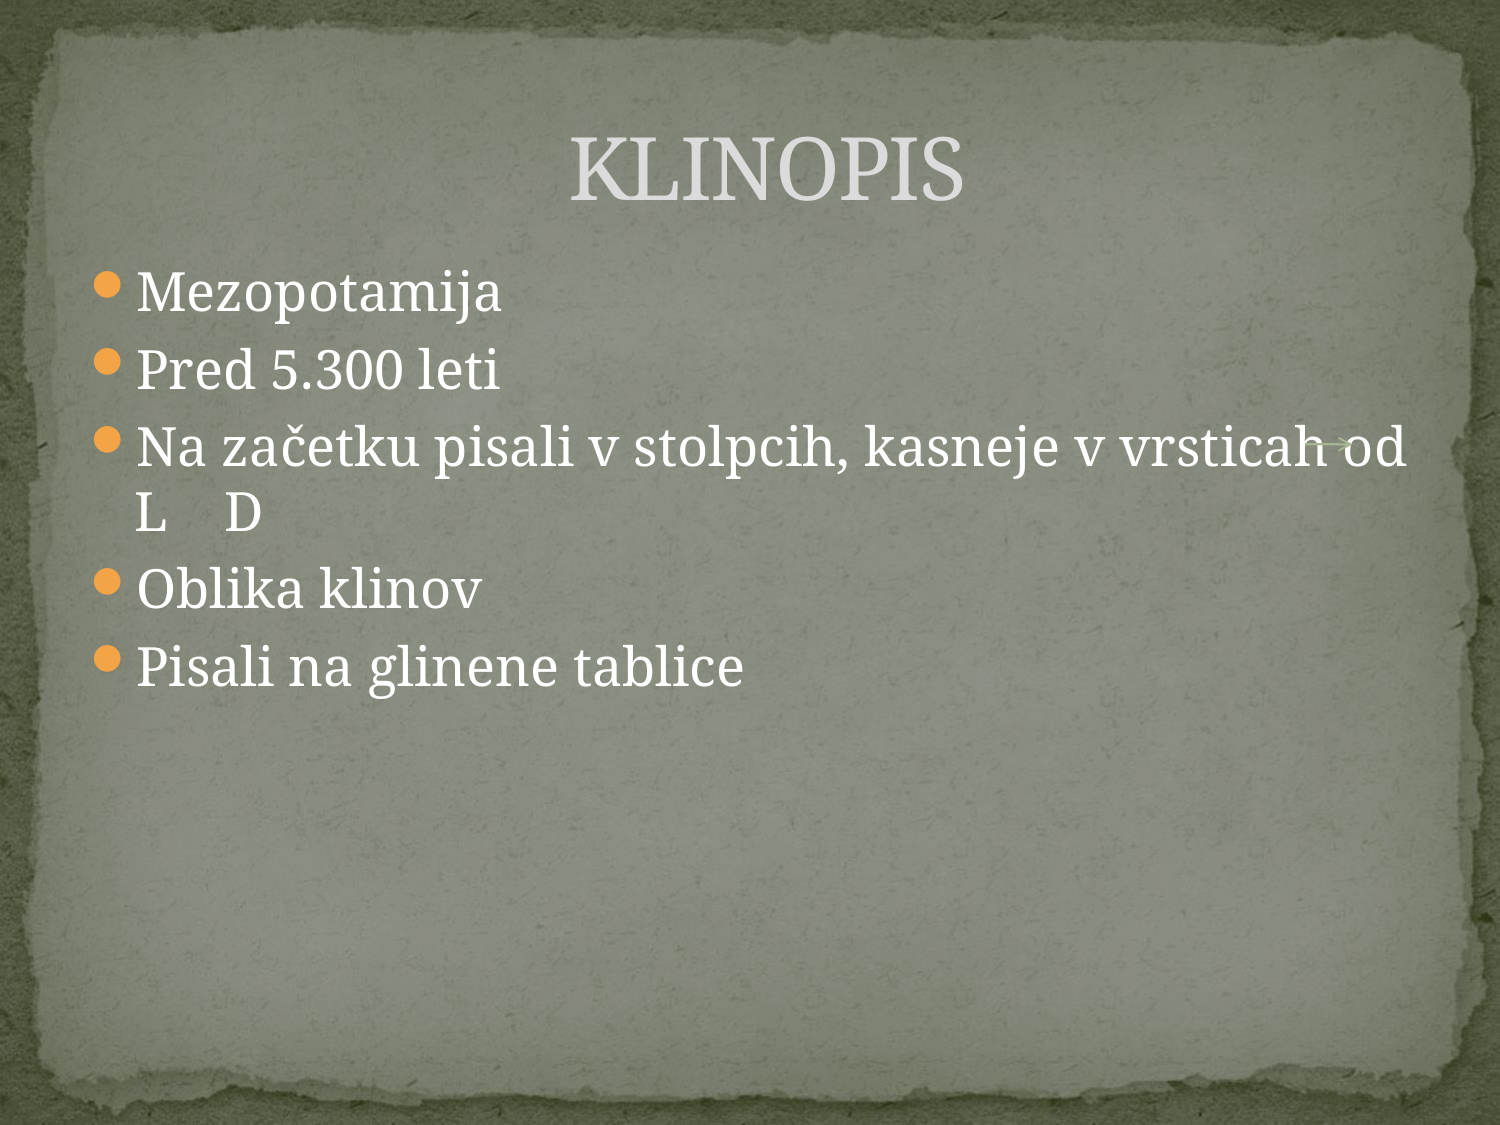

KLINOPIS
# Mezopotamija
Pred 5.300 leti
Na začetku pisali v stolpcih, kasneje v vrsticah od L D
Oblika klinov
Pisali na glinene tablice